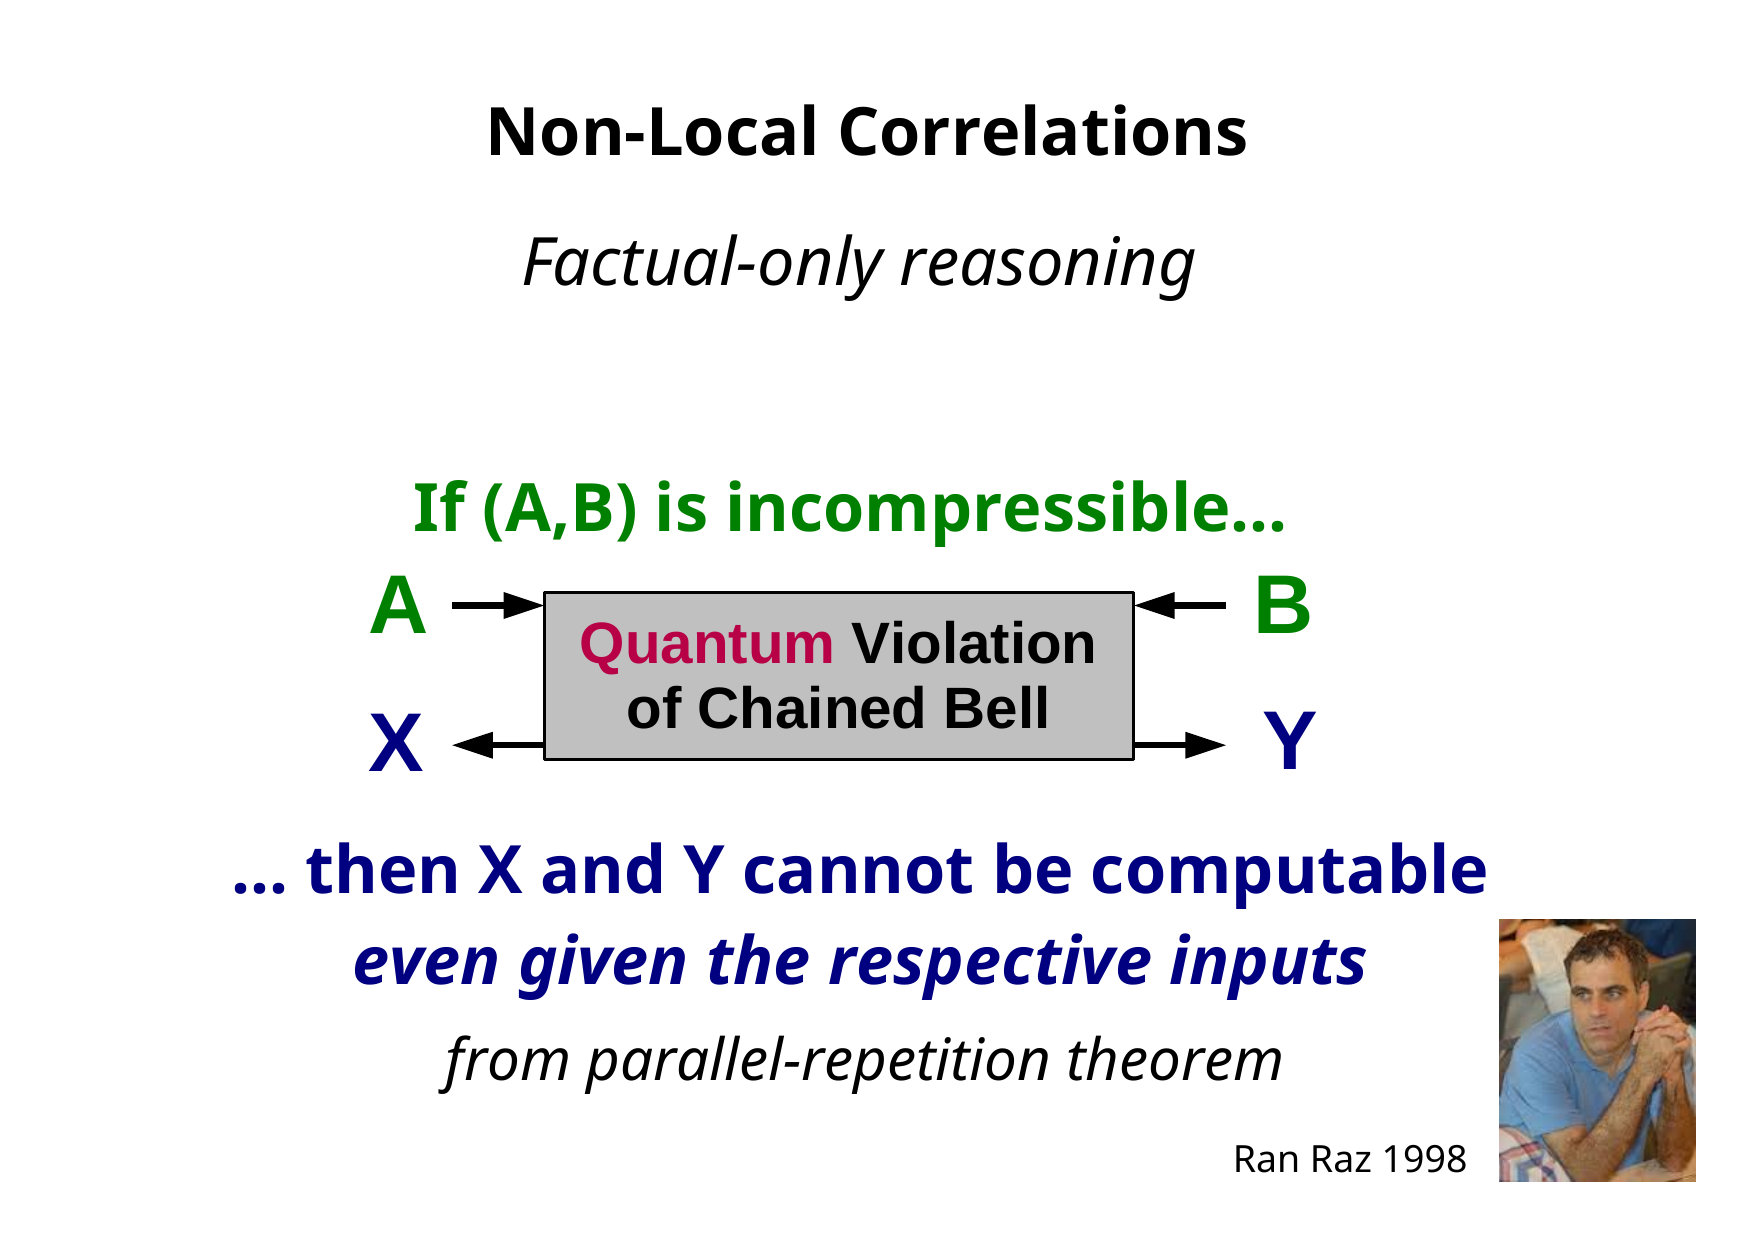

Non-Local Correlations
Factual-only reasoning
If (A,B) is incompressible...
A
B
Quantum Violation
of Chained Bell
Y
X
... then X and Y cannot be computable
even given the respective inputs
from parallel-repetition theorem
Ran Raz 1998